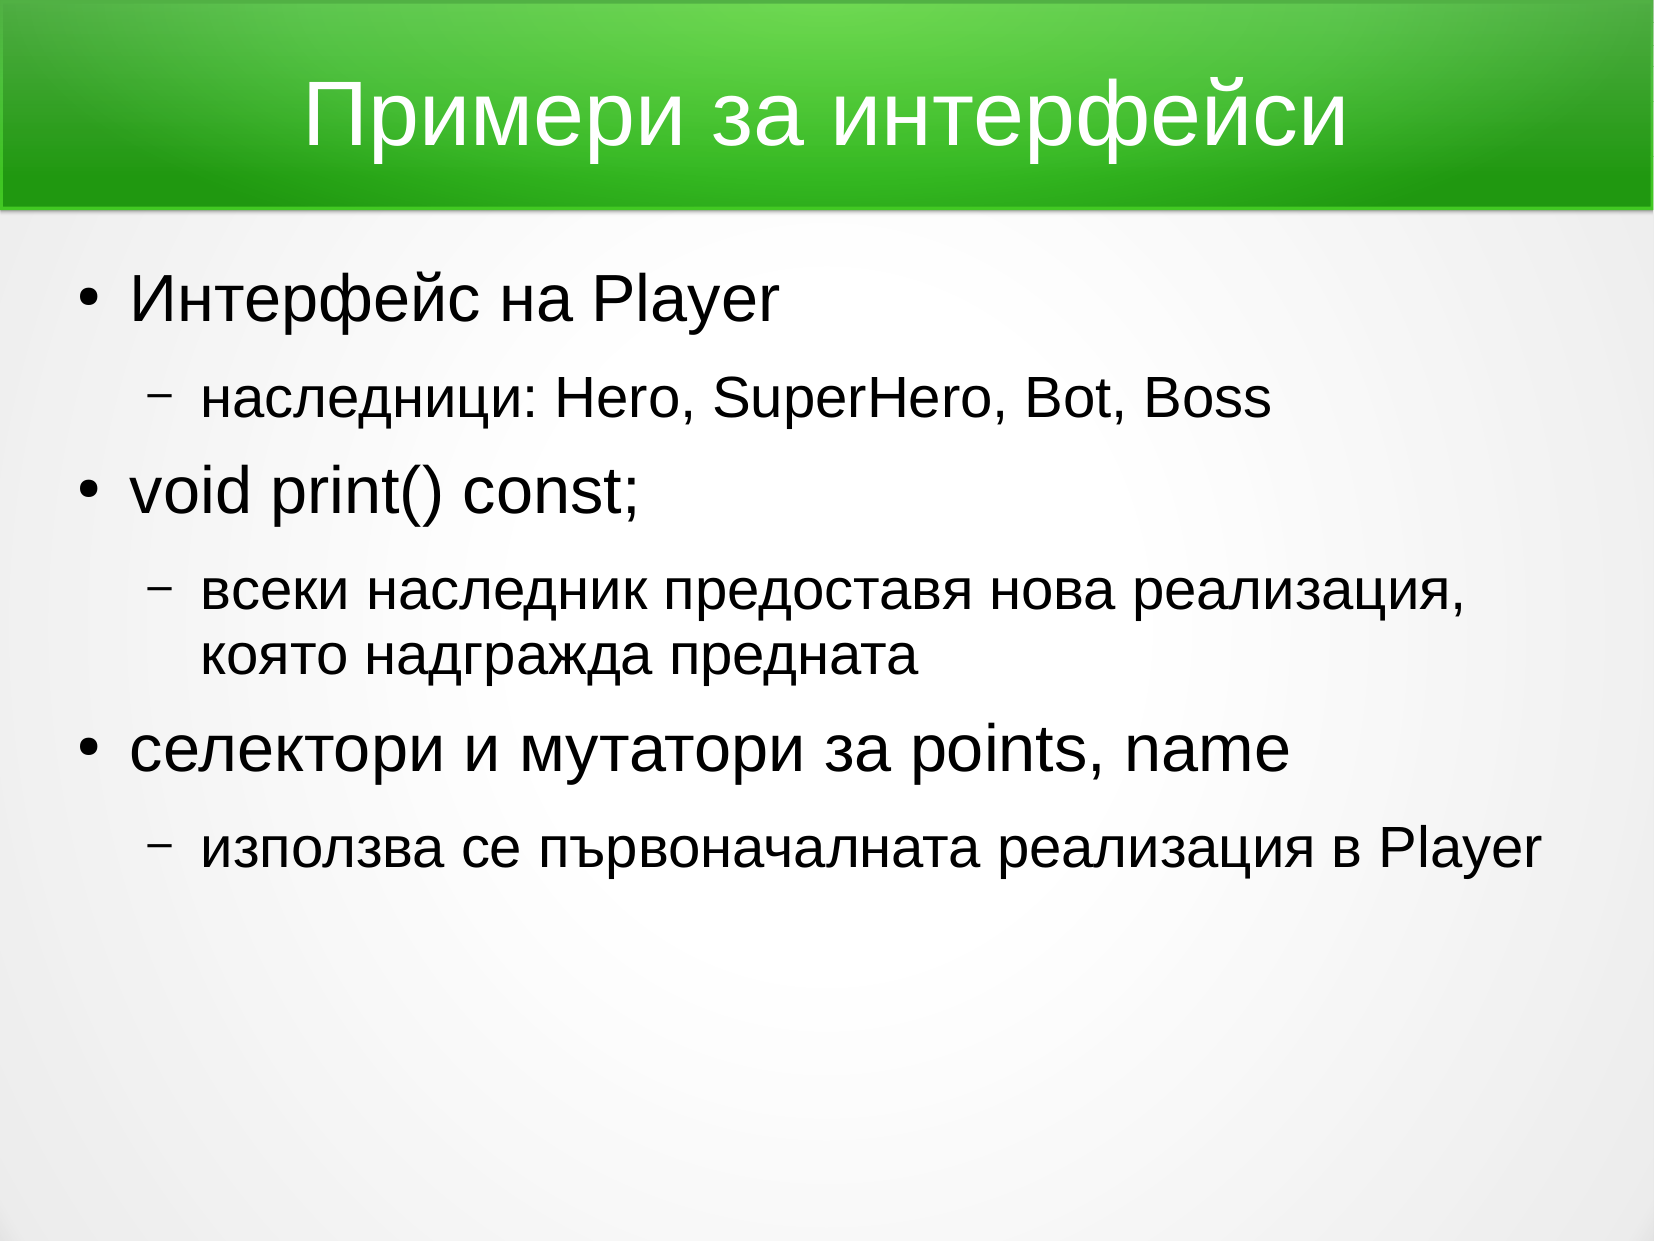

# Примери за интерфейси
Интерфейс на Player
наследници: Hero, SuperHero, Bot, Boss
void print() const;
всеки наследник предоставя нова реализация, която надгражда предната
селектори и мутатори за points, name
използва се първоначалната реализация в Player